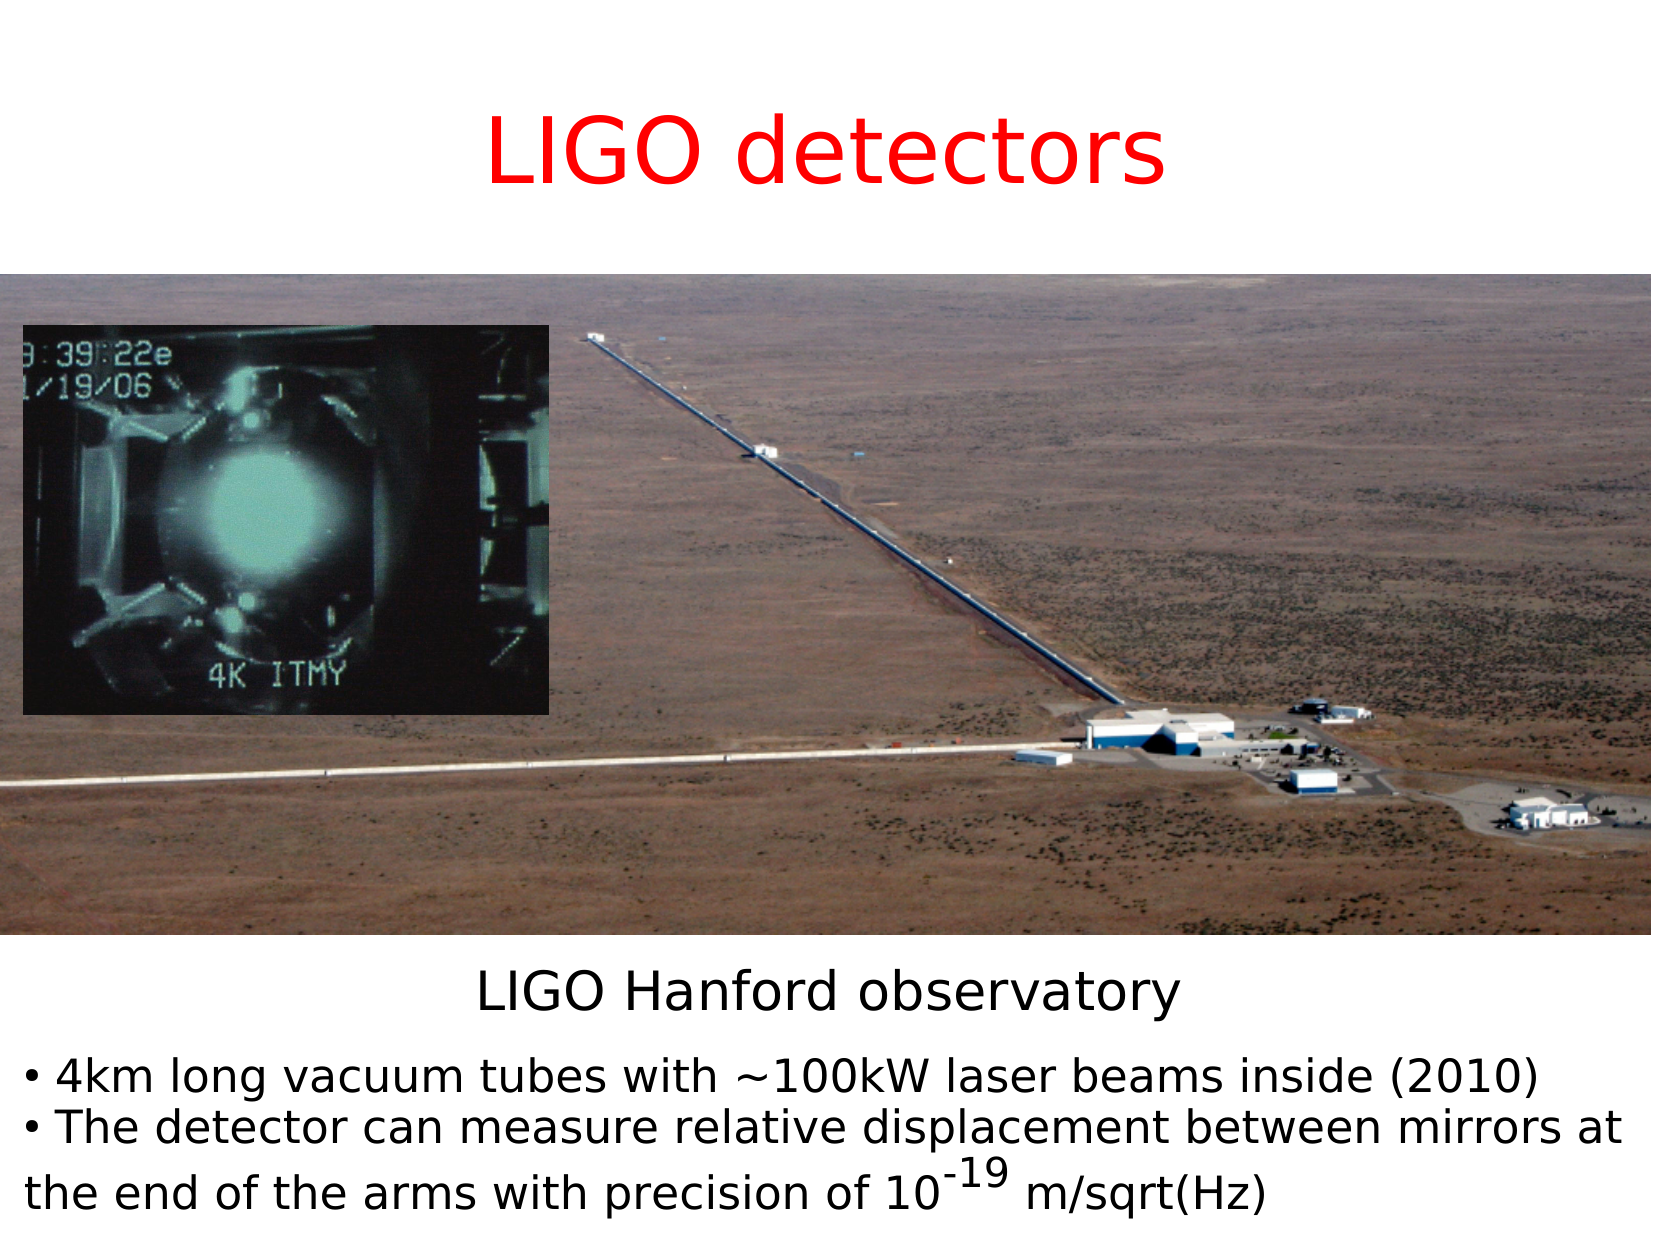

# LIGO detectors
LIGO Hanford observatory
 4km long vacuum tubes with ~100kW laser beams inside (2010)
 The detector can measure relative displacement between mirrors at the end of the arms with precision of 10-19 m/sqrt(Hz)